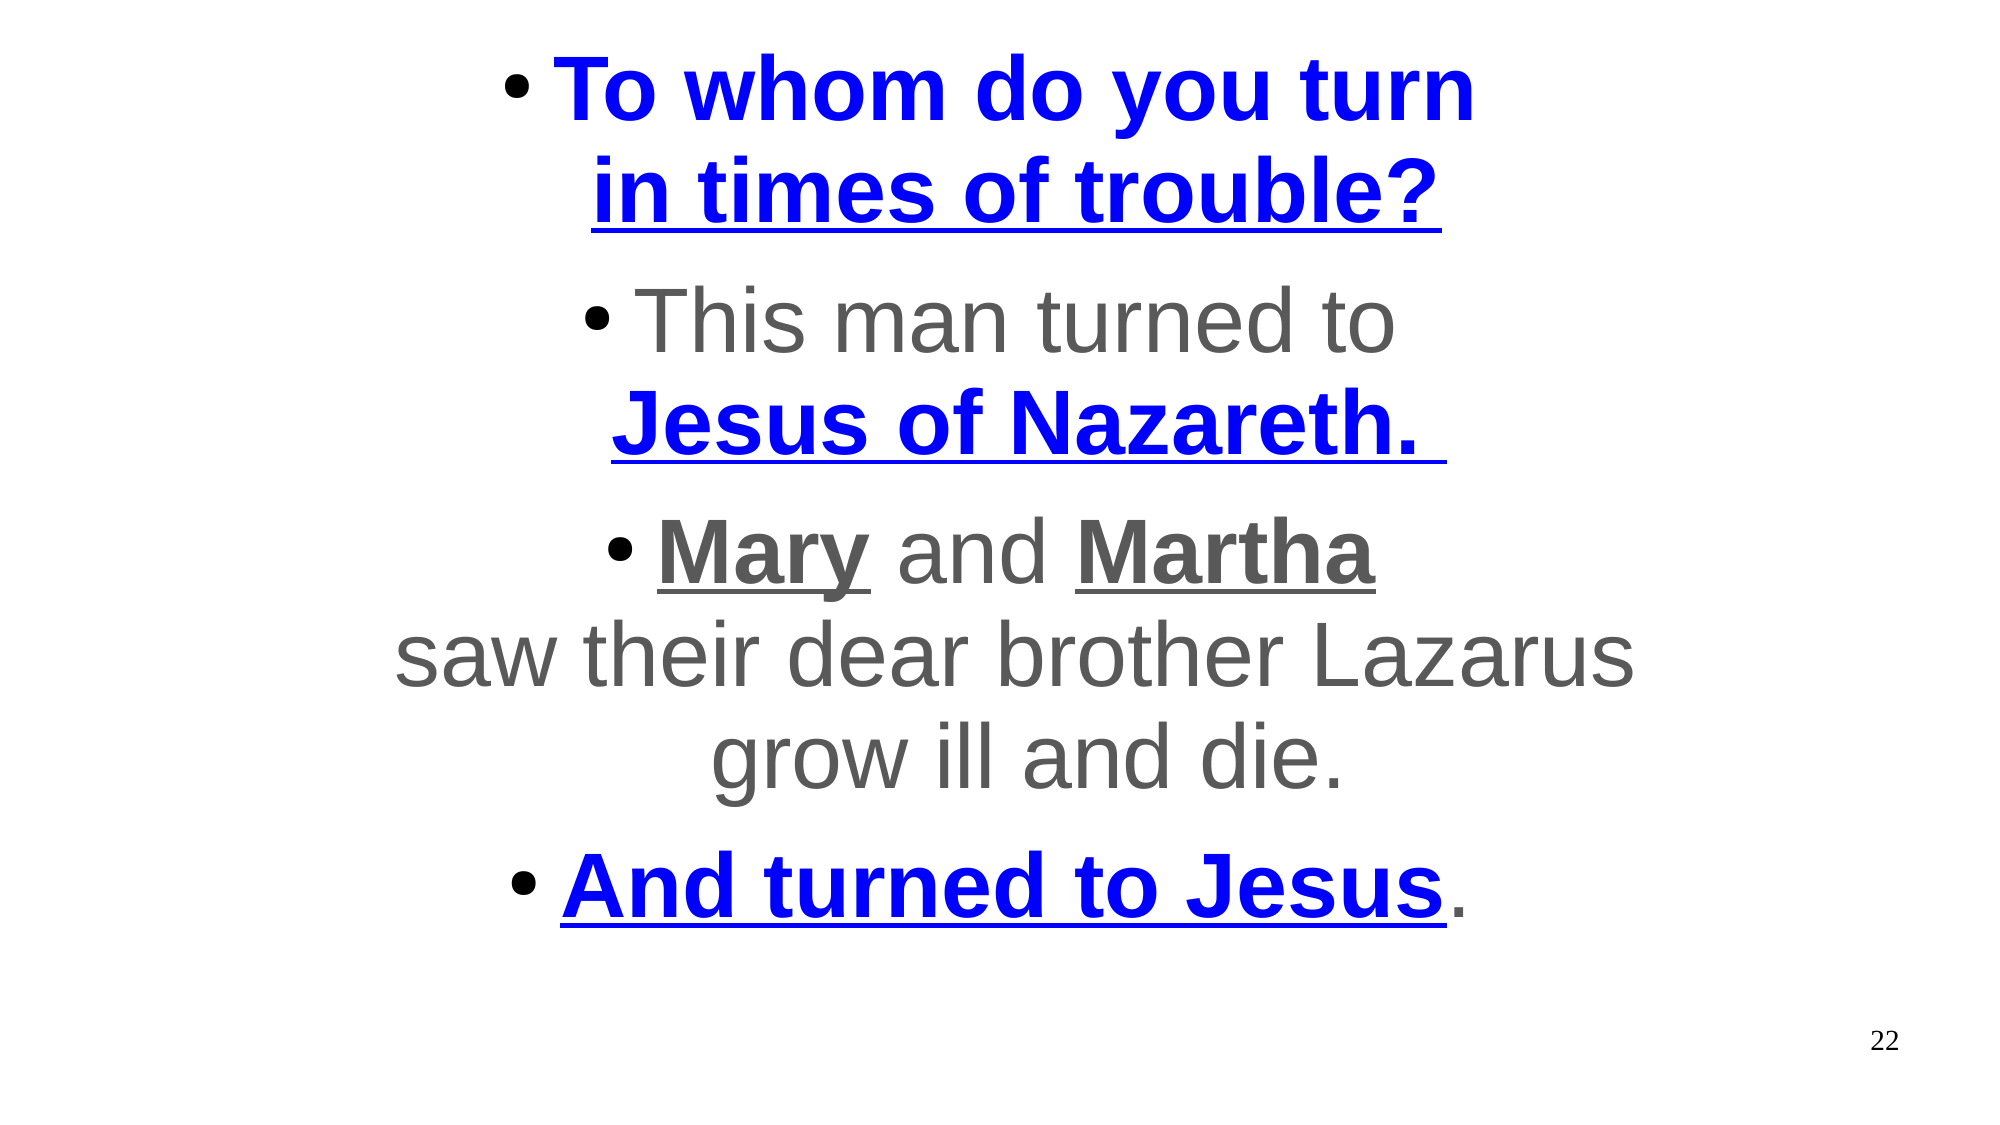

# To whom do you turn in times of trouble?
This man turned to
Jesus of Nazareth.
Mary and Martha
saw their dear brother Lazarus
grow ill and die.
And turned to Jesus.
22